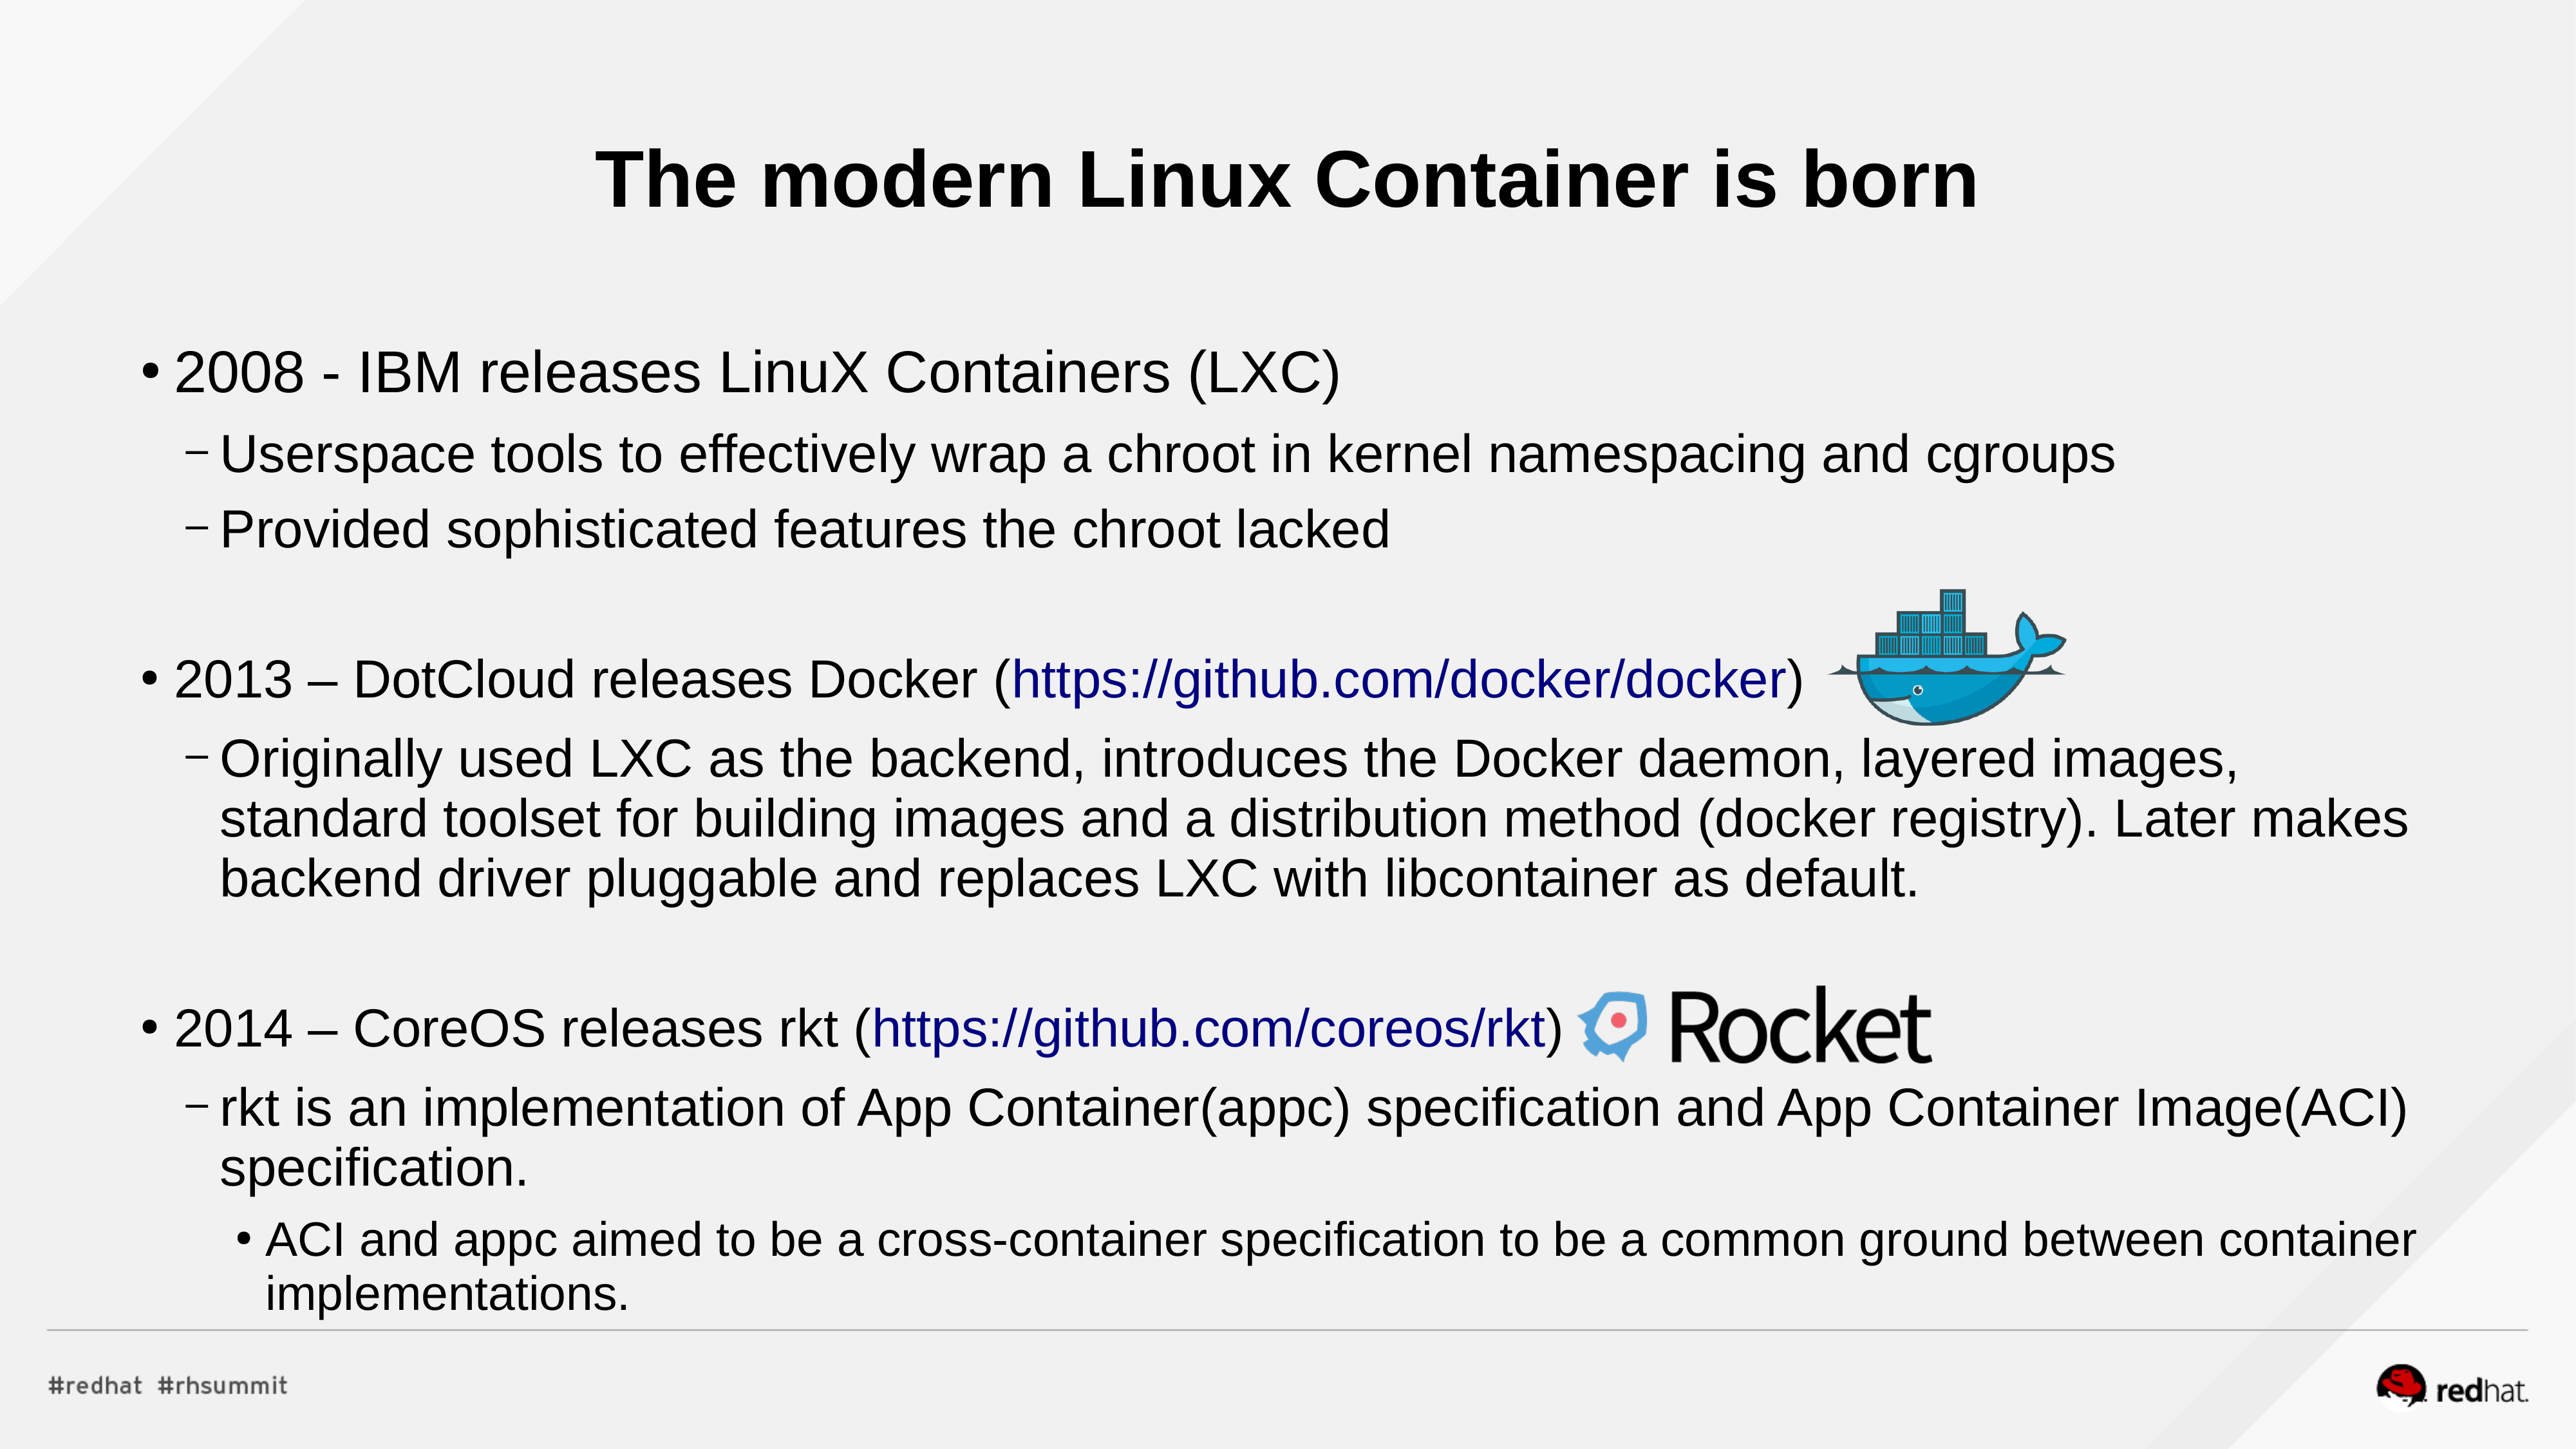

# The modern Linux Container is born
2008 - IBM releases LinuX Containers (LXC)
Userspace tools to effectively wrap a chroot in kernel namespacing and cgroups
Provided sophisticated features the chroot lacked
2013 – DotCloud releases Docker (https://github.com/docker/docker)
Originally used LXC as the backend, introduces the Docker daemon, layered images, standard toolset for building images and a distribution method (docker registry). Later makes backend driver pluggable and replaces LXC with libcontainer as default.
2014 – CoreOS releases rkt (https://github.com/coreos/rkt)
rkt is an implementation of App Container(appc) specification and App Container Image(ACI) specification.
ACI and appc aimed to be a cross-container specification to be a common ground between container implementations.